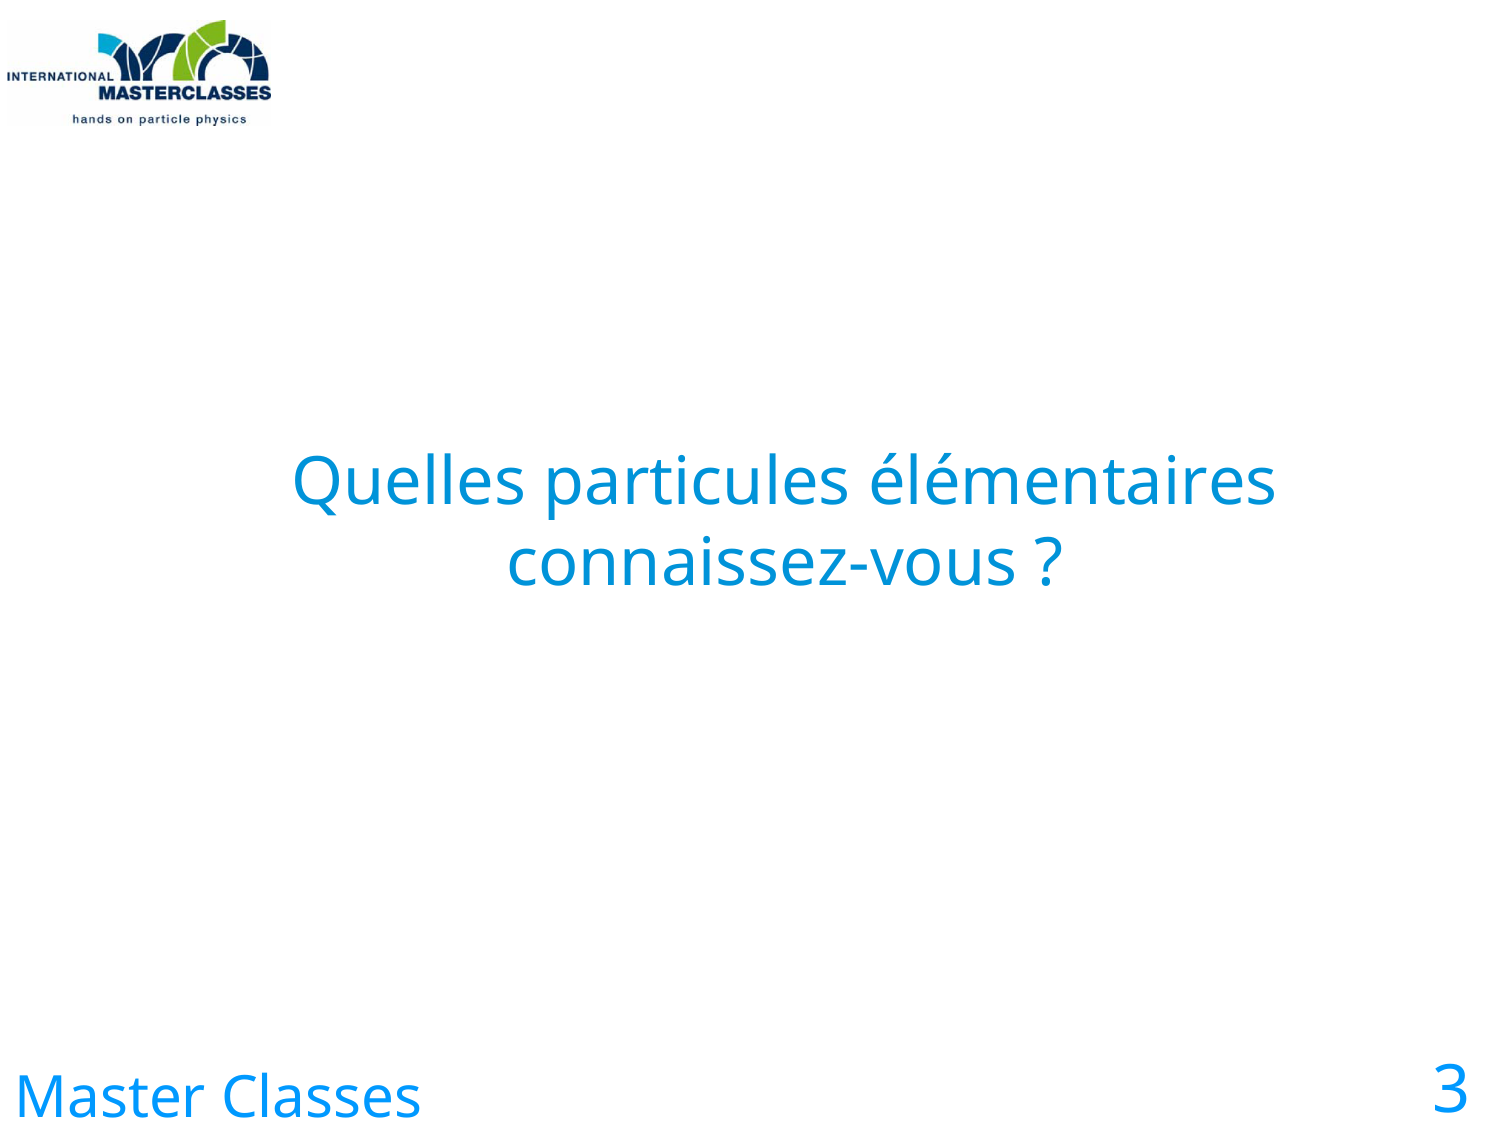

# Quelles particules élémentaires connaissez-vous ?
3
Master Classes 2013